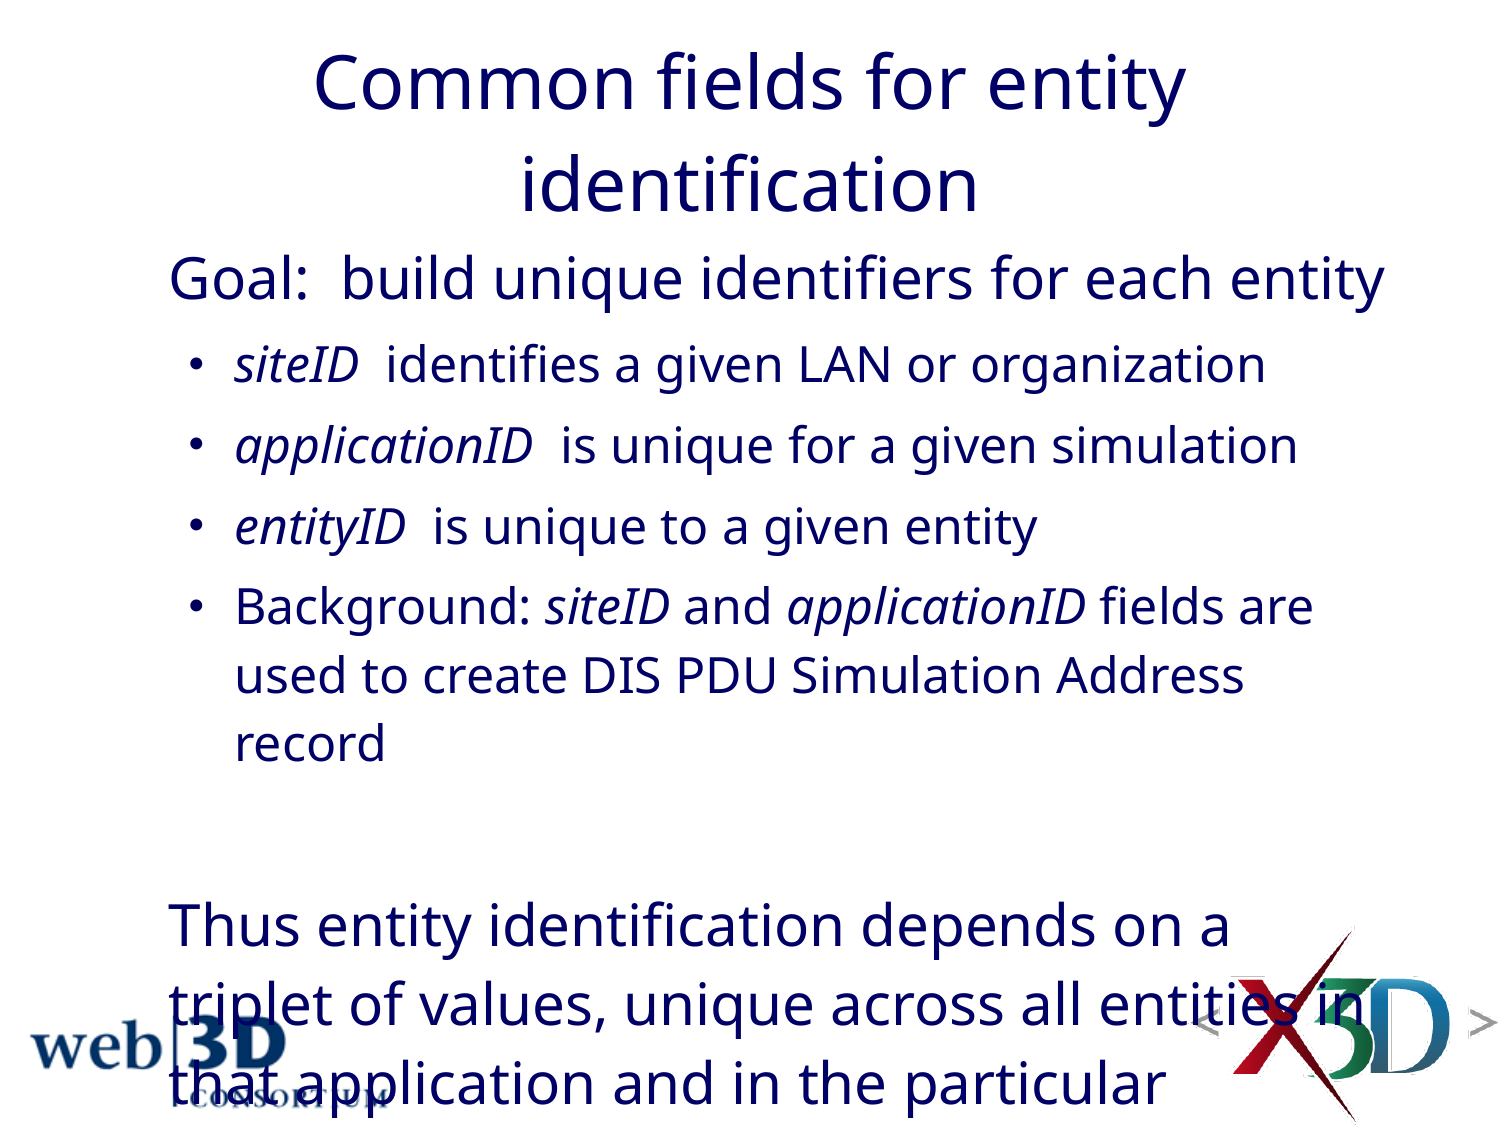

# Common fields for entity identification
Goal: build unique identifiers for each entity
siteID identifies a given LAN or organization
applicationID is unique for a given simulation
entityID is unique to a given entity
Background: siteID and applicationID fields are used to create DIS PDU Simulation Address record
Thus entity identification depends on a triplet of values, unique across all entities in that application and in the particular exercise.